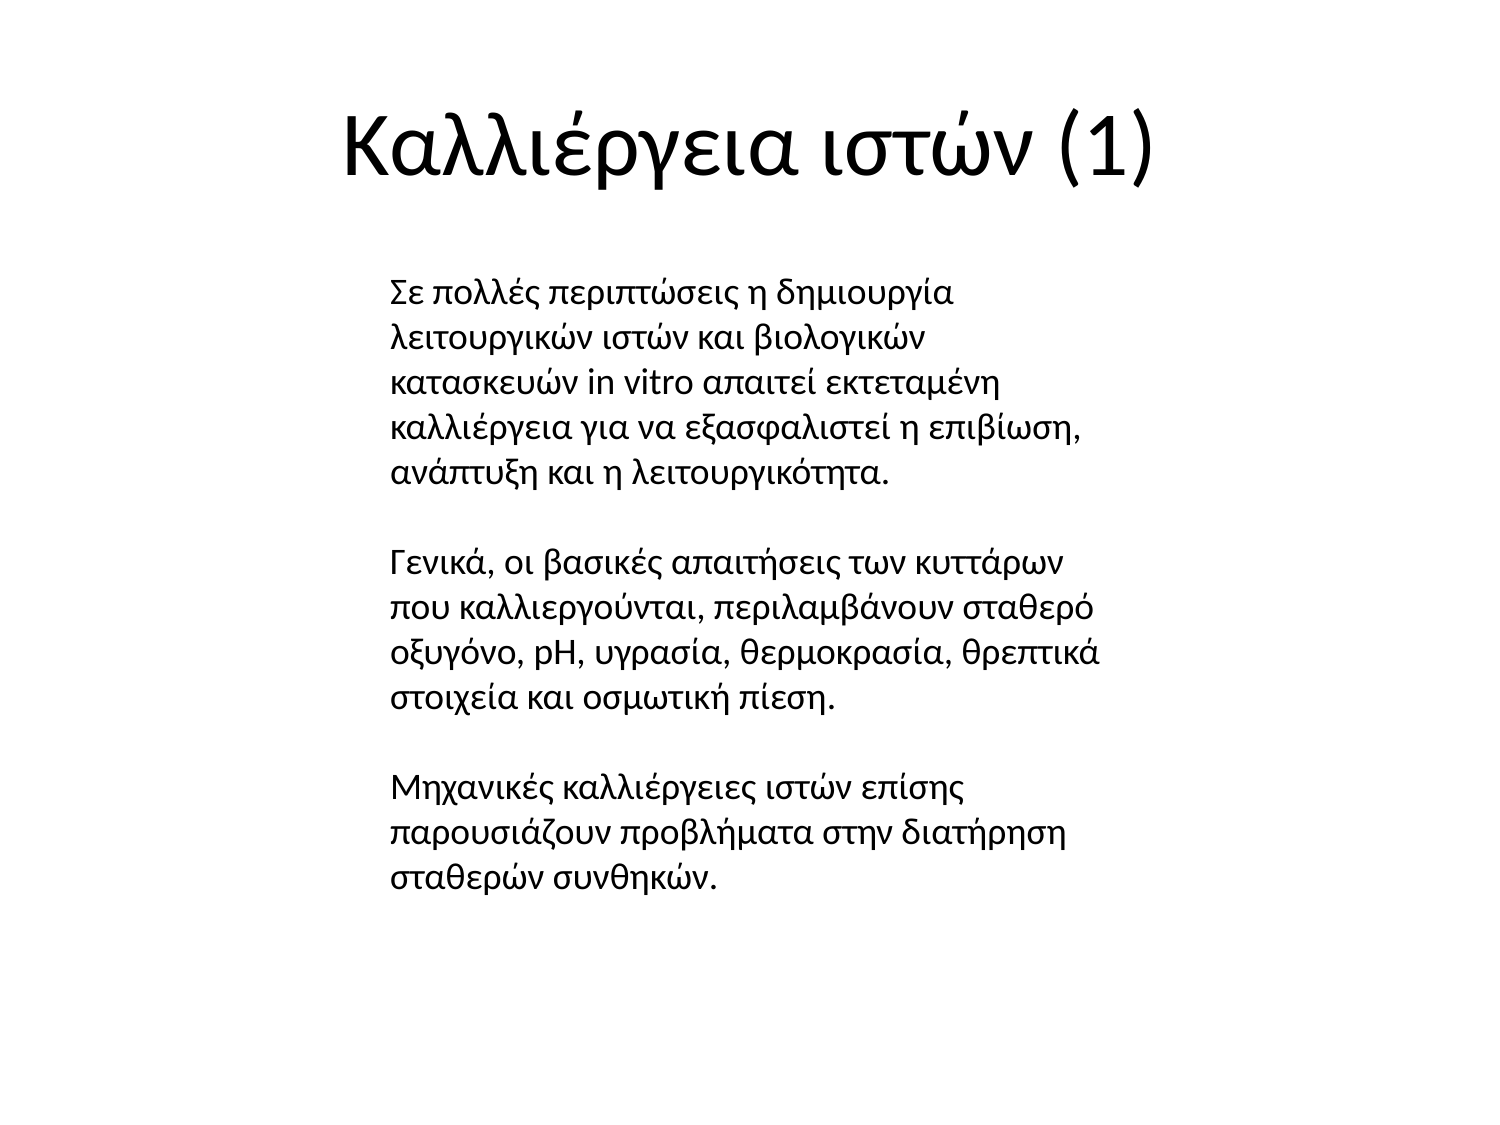

# Καλλιέργεια ιστών (1)
Σε πολλές περιπτώσεις η δημιουργία λειτουργικών ιστών και βιολογικών κατασκευών in vitro απαιτεί εκτεταμένη καλλιέργεια για να εξασφαλιστεί η επιβίωση, ανάπτυξη και η λειτουργικότητα.
Γενικά, οι βασικές απαιτήσεις των κυττάρων που καλλιεργούνται, περιλαμβάνουν σταθερό οξυγόνο, pH, υγρασία, θερμοκρασία, θρεπτικά στοιχεία και οσμωτική πίεση.
Μηχανικές καλλιέργειες ιστών επίσης παρουσιάζουν προβλήματα στην διατήρηση σταθερών συνθηκών.